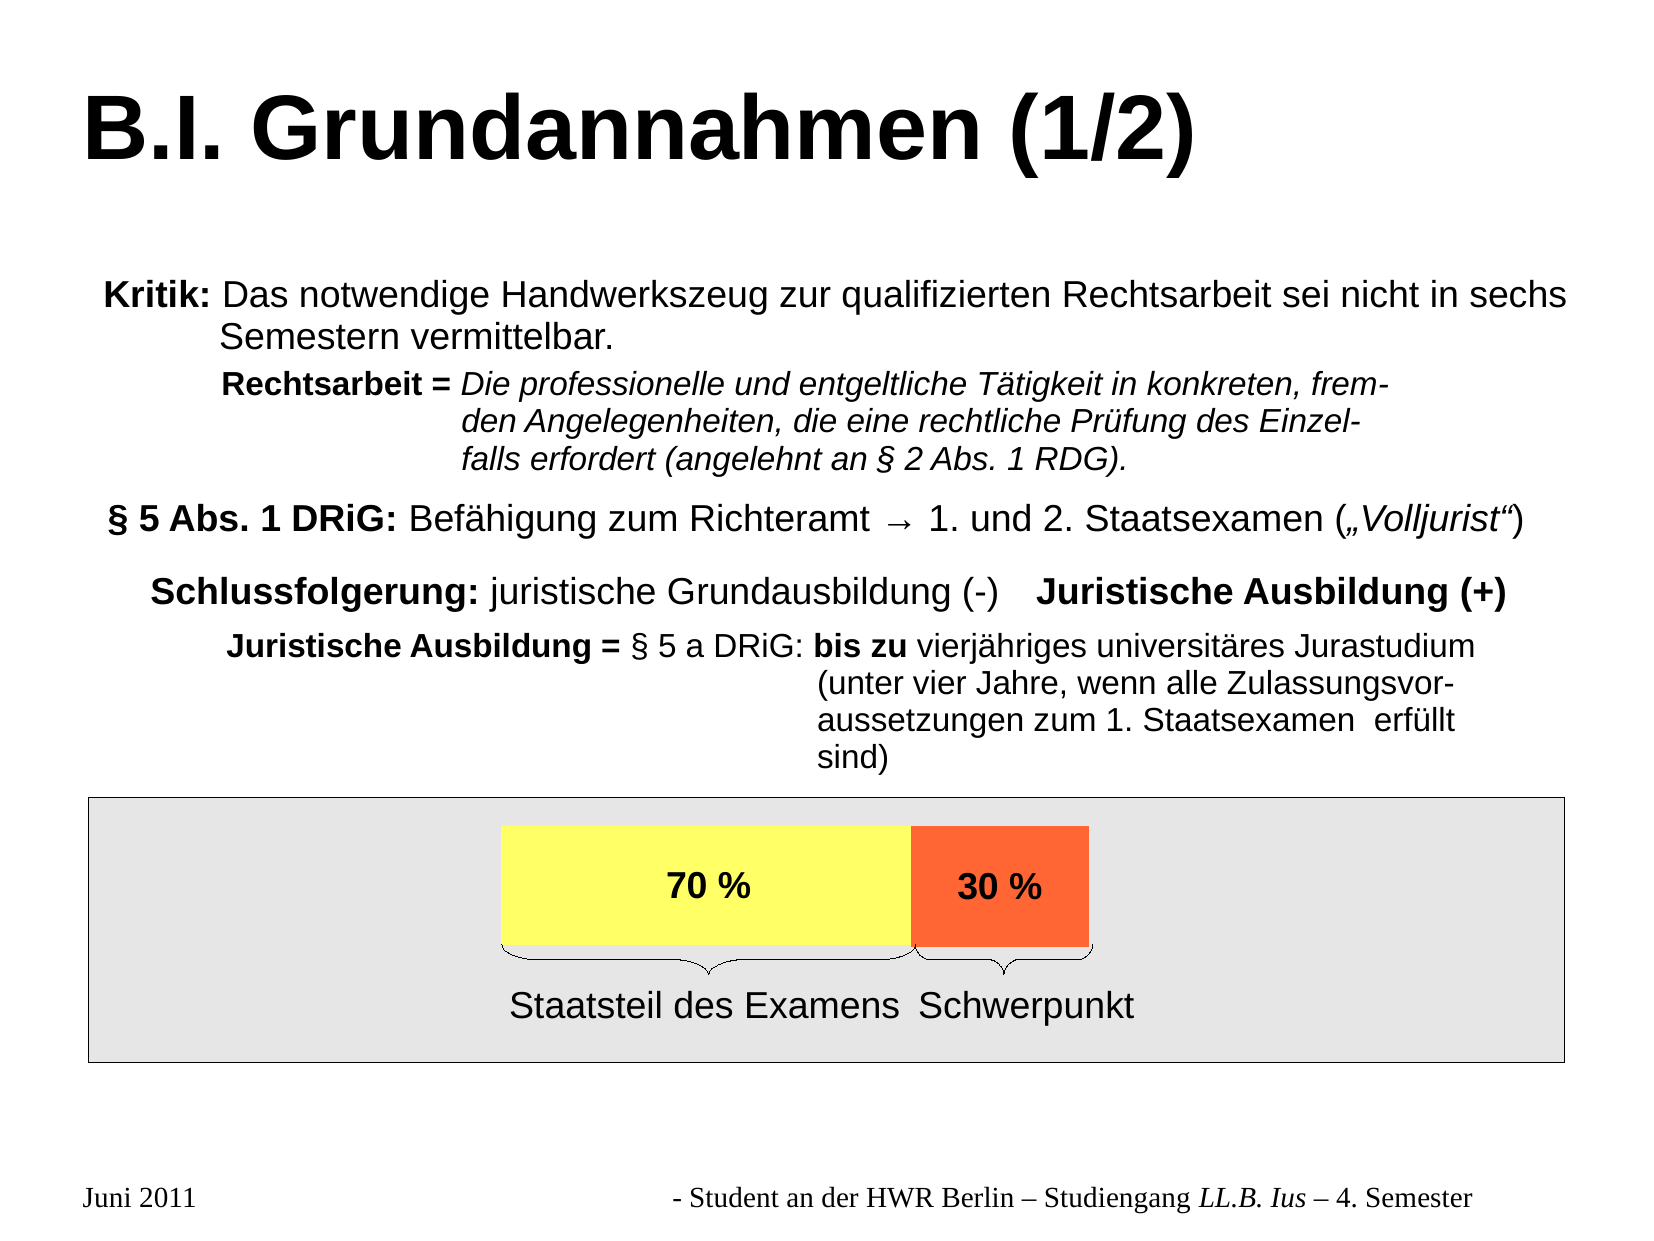

# B.I. Grundannahmen (1/2)
Kritik: Das notwendige Handwerkszeug zur qualifizierten Rechtsarbeit sei nicht in sechs
	 Semestern vermittelbar.
Rechtsarbeit = Die professionelle und entgeltliche Tätigkeit in konkreten, frem-
			 den Angelegenheiten, die eine rechtliche Prüfung des Einzel-
			 falls erfordert (angelehnt an § 2 Abs. 1 RDG).
§ 5 Abs. 1 DRiG: Befähigung zum Richteramt → 1. und 2. Staatsexamen („Volljurist“)
Schlussfolgerung: juristische Grundausbildung (-)	Juristische Ausbildung (+)
Juristische Ausbildung = § 5 a DRiG: bis zu vierjähriges universitäres Jurastudium
								(unter vier Jahre, wenn alle Zulassungsvor-
								aussetzungen zum 1. Staatsexamen erfüllt
								sind)
70 %
30 %
Staatsteil des Examens
Schwerpunkt